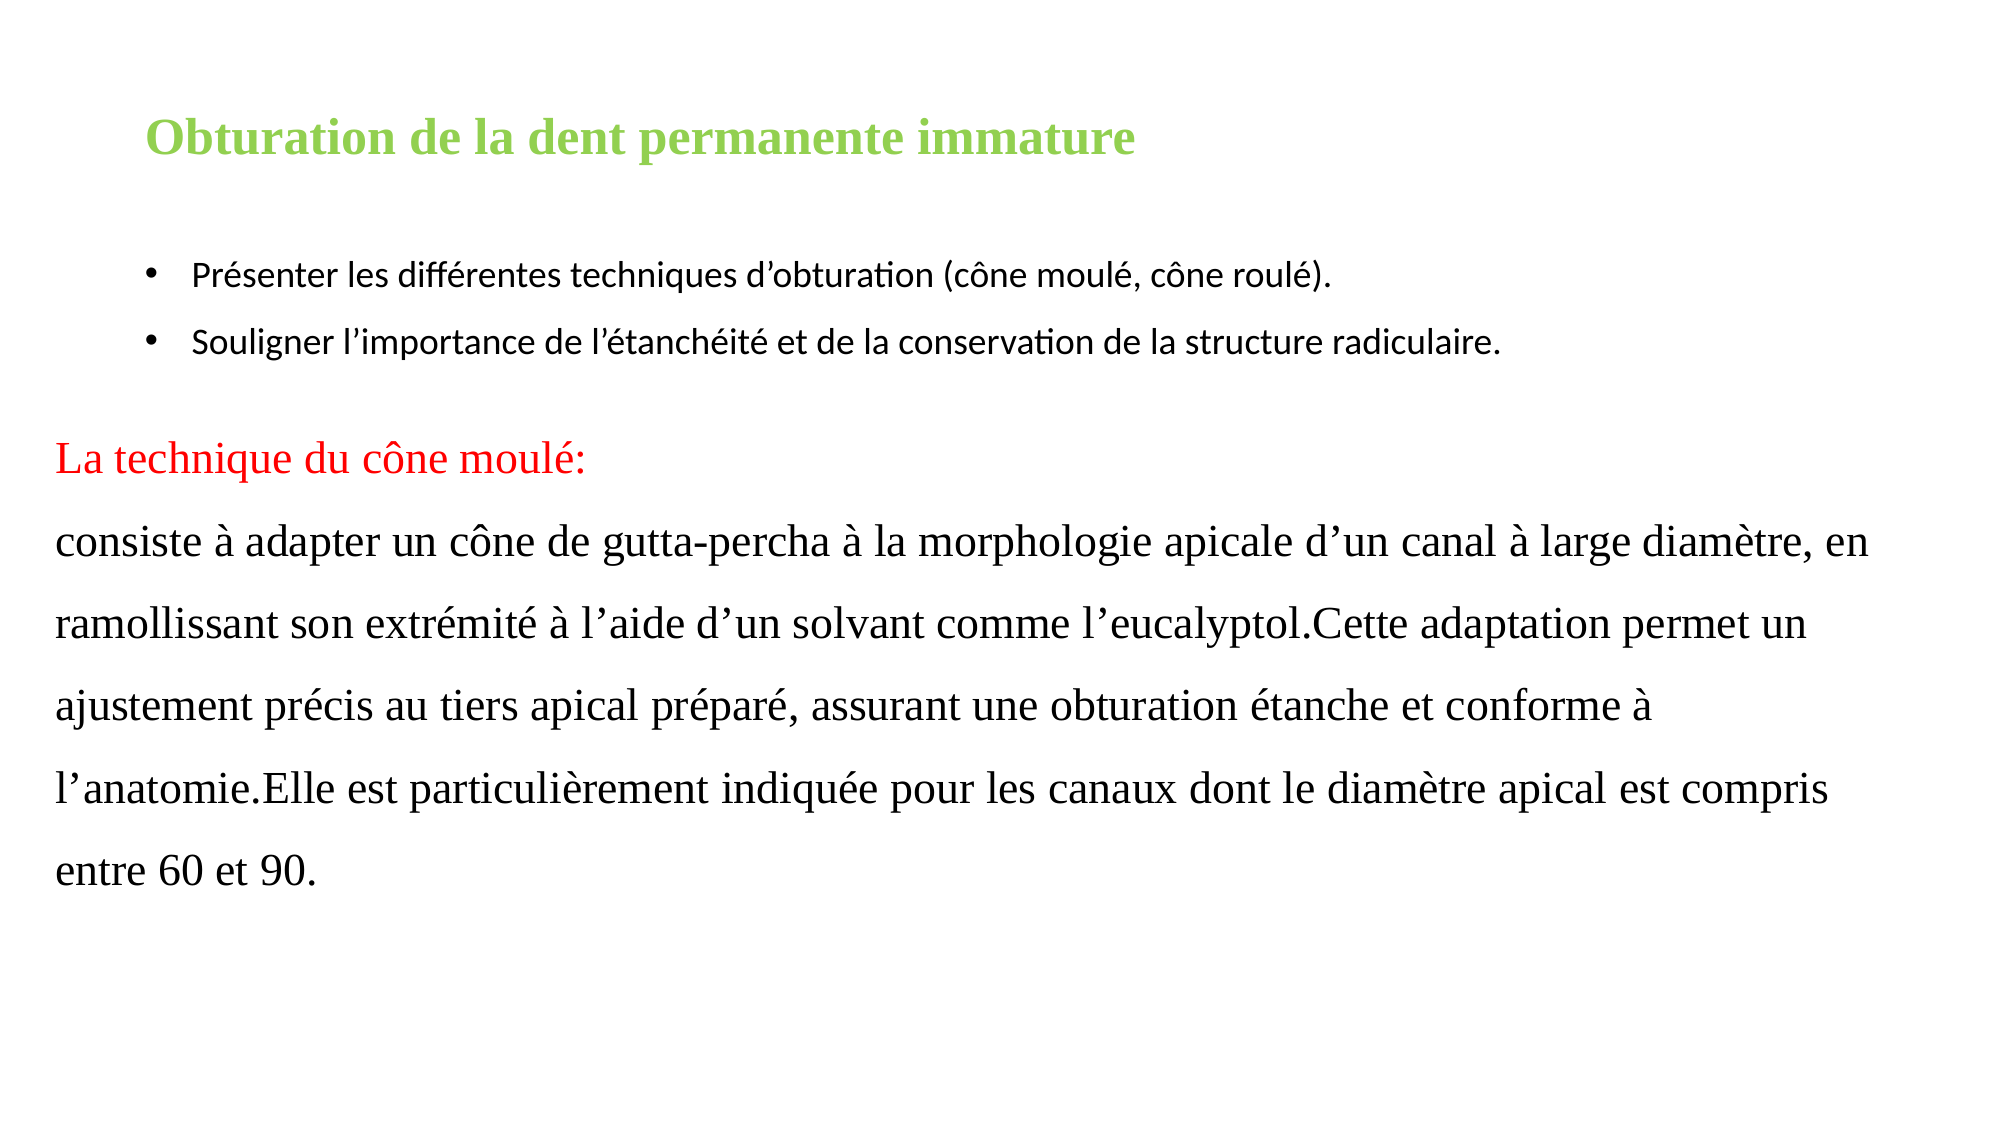

Obturation de la dent permanente immature
Présenter les différentes techniques d’obturation (cône moulé, cône roulé).
Souligner l’importance de l’étanchéité et de la conservation de la structure radiculaire.
La technique du cône moulé:
consiste à adapter un cône de gutta-percha à la morphologie apicale d’un canal à large diamètre, en ramollissant son extrémité à l’aide d’un solvant comme l’eucalyptol.Cette adaptation permet un ajustement précis au tiers apical préparé, assurant une obturation étanche et conforme à l’anatomie.Elle est particulièrement indiquée pour les canaux dont le diamètre apical est compris entre 60 et 90.